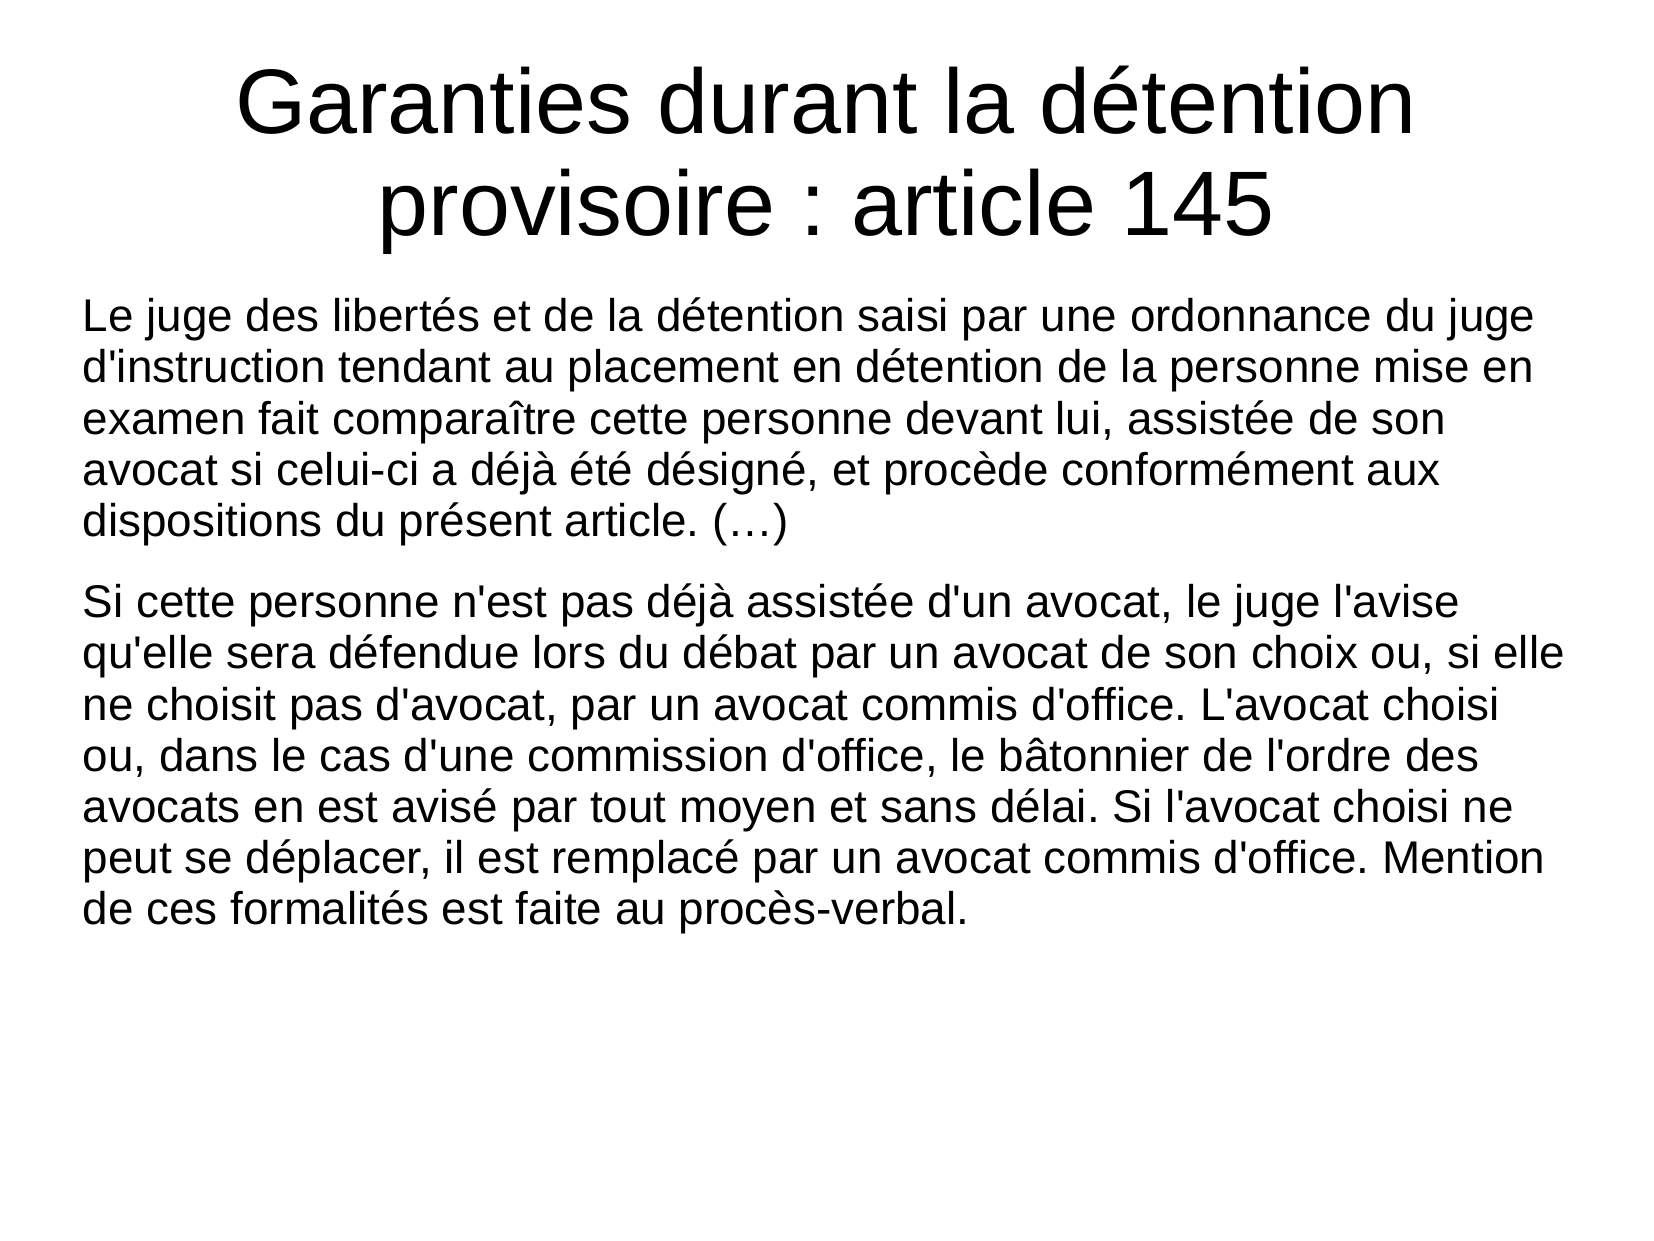

# Garanties durant la détention provisoire : article 145
Le juge des libertés et de la détention saisi par une ordonnance du juge d'instruction tendant au placement en détention de la personne mise en examen fait comparaître cette personne devant lui, assistée de son avocat si celui-ci a déjà été désigné, et procède conformément aux dispositions du présent article. (…)
Si cette personne n'est pas déjà assistée d'un avocat, le juge l'avise qu'elle sera défendue lors du débat par un avocat de son choix ou, si elle ne choisit pas d'avocat, par un avocat commis d'office. L'avocat choisi ou, dans le cas d'une commission d'office, le bâtonnier de l'ordre des avocats en est avisé par tout moyen et sans délai. Si l'avocat choisi ne peut se déplacer, il est remplacé par un avocat commis d'office. Mention de ces formalités est faite au procès-verbal.